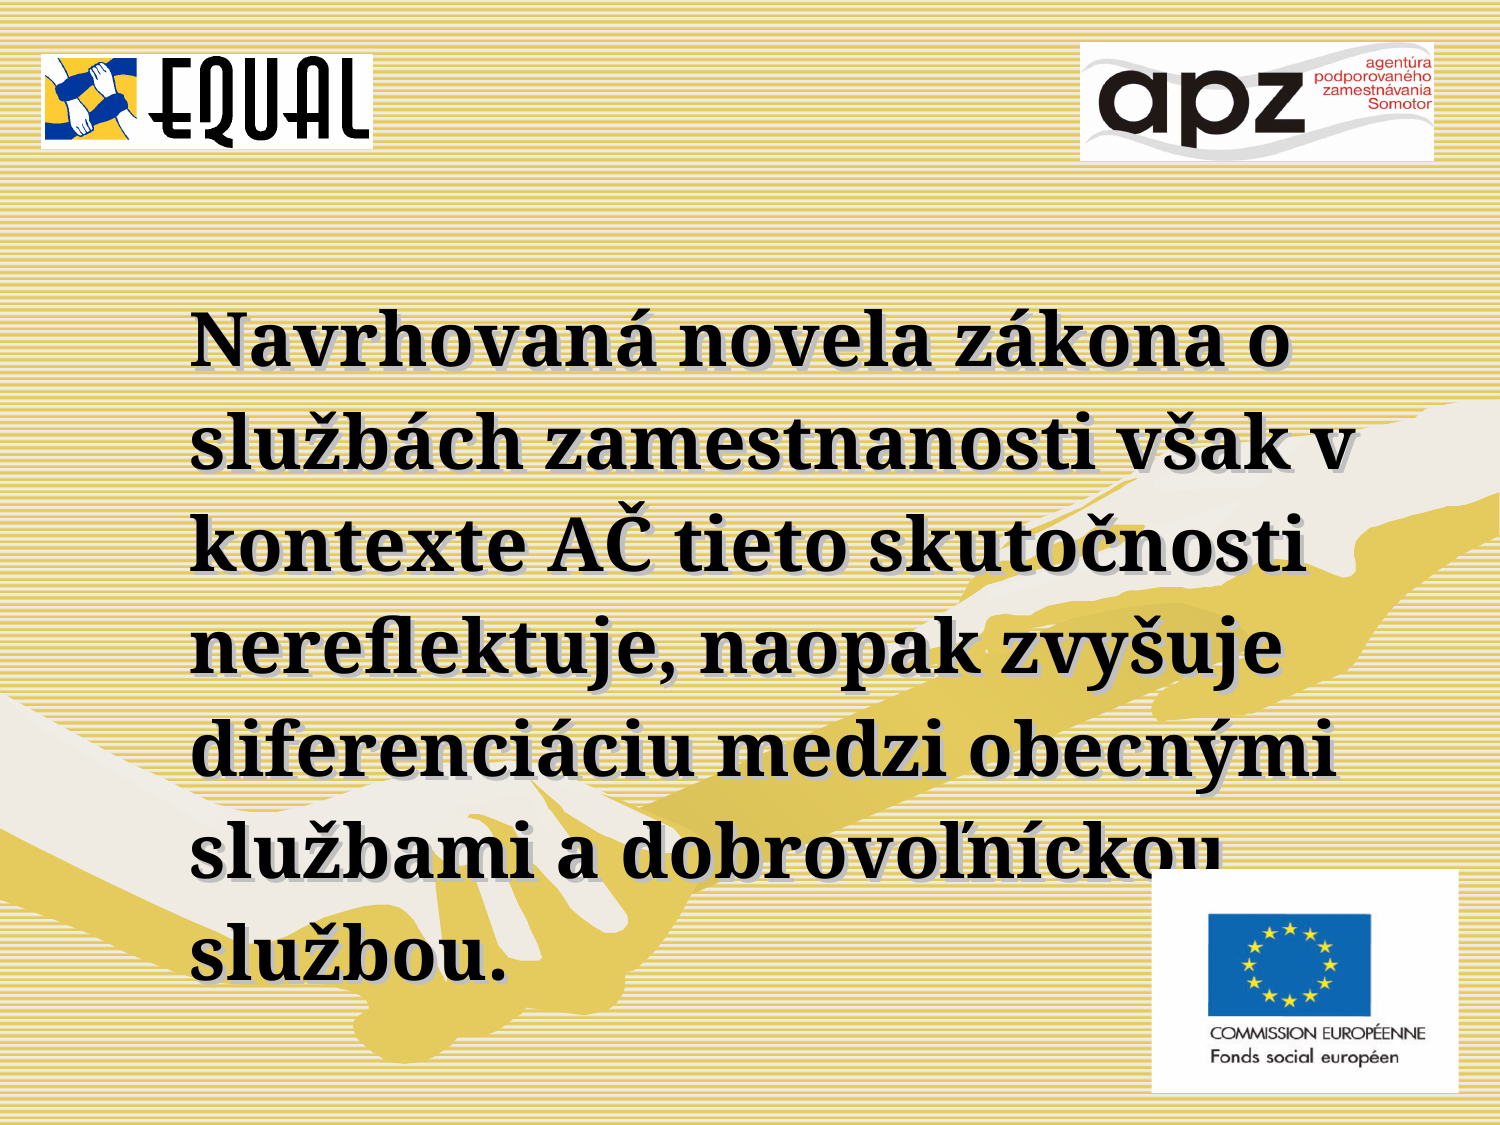

#
	Navrhovaná novela zákona o službách zamestnanosti však v kontexte AČ tieto skutočnosti nereflektuje, naopak zvyšuje diferenciáciu medzi obecnými službami a dobrovoľníckou službou.